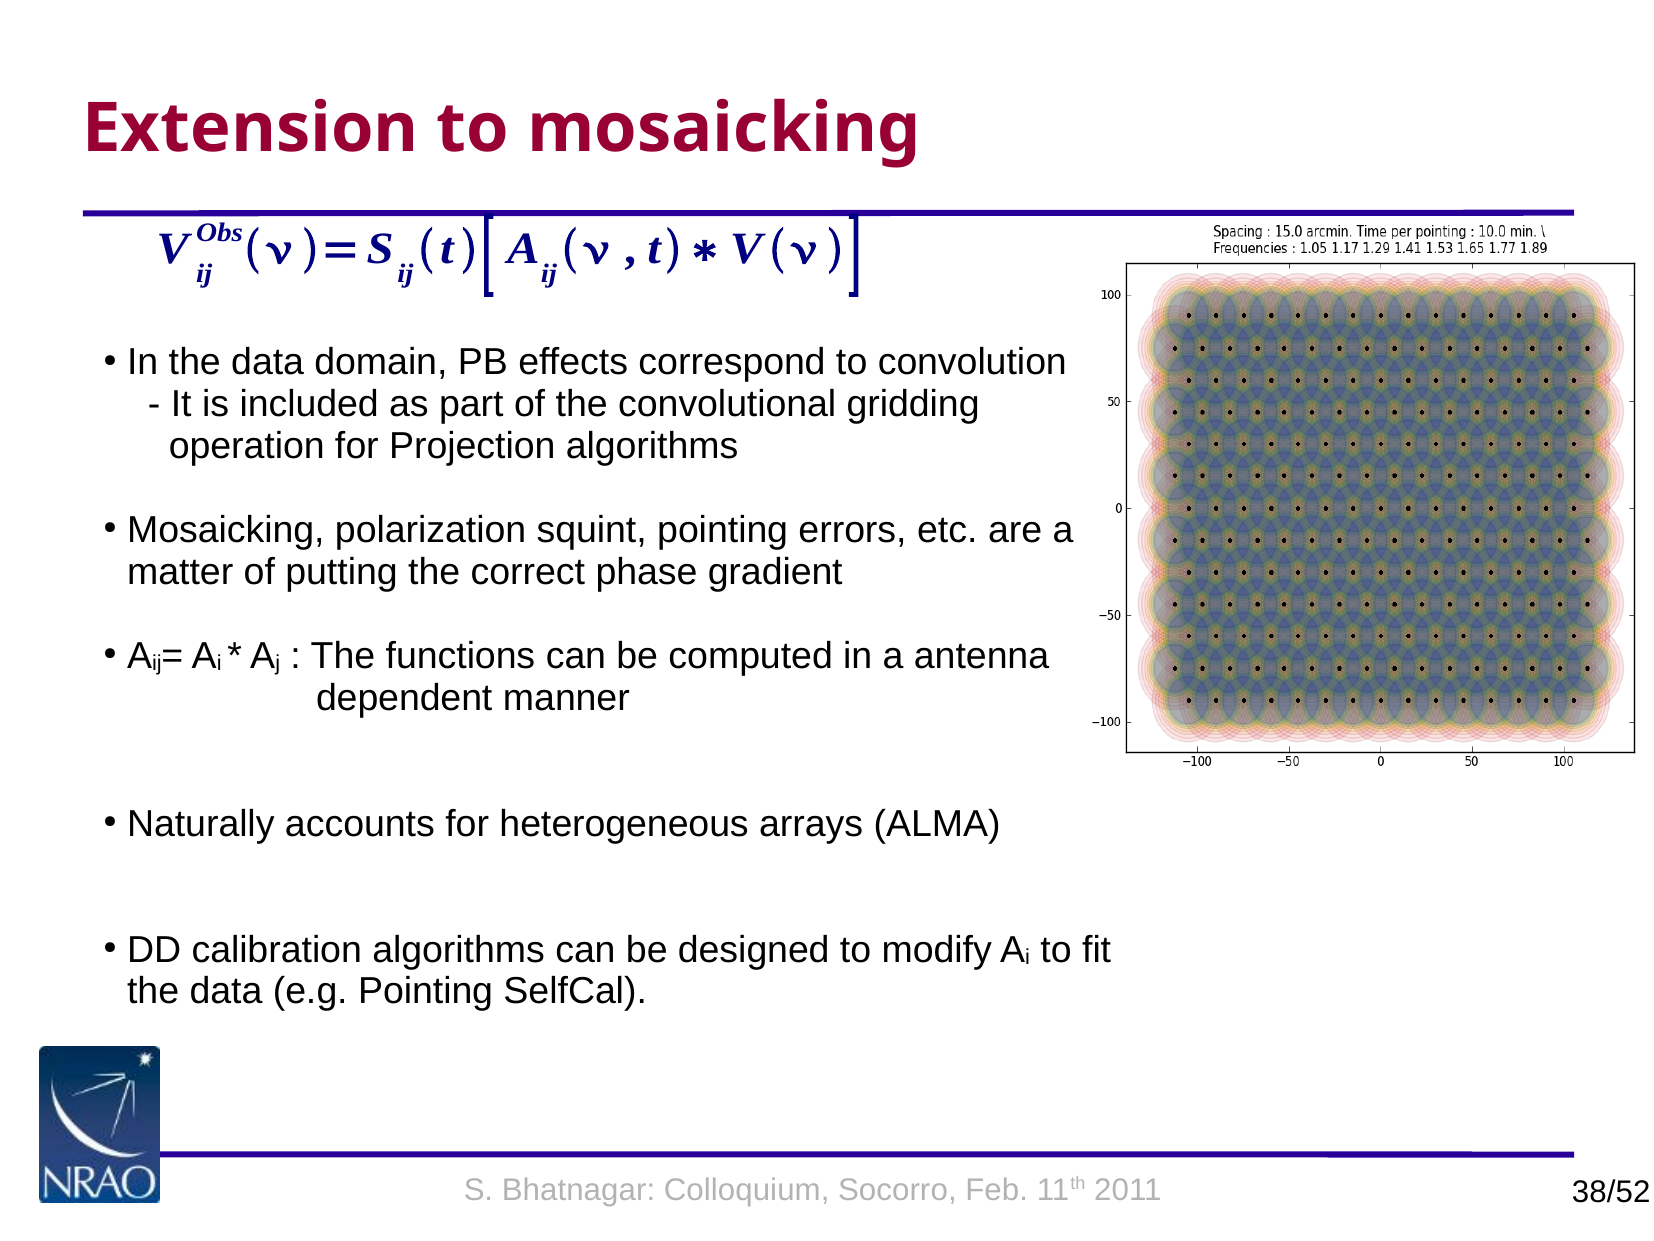

# Extension to mosaicking
 In the data domain, PB effects correspond to convolution
 - It is included as part of the convolutional gridding
 operation for Projection algorithms
 Mosaicking, polarization squint, pointing errors, etc. are a
 matter of putting the correct phase gradient
 Aij= Ai * Aj : The functions can be computed in a antenna
 dependent manner
 Naturally accounts for heterogeneous arrays (ALMA)
 DD calibration algorithms can be designed to modify Ai to fit
 the data (e.g. Pointing SelfCal).